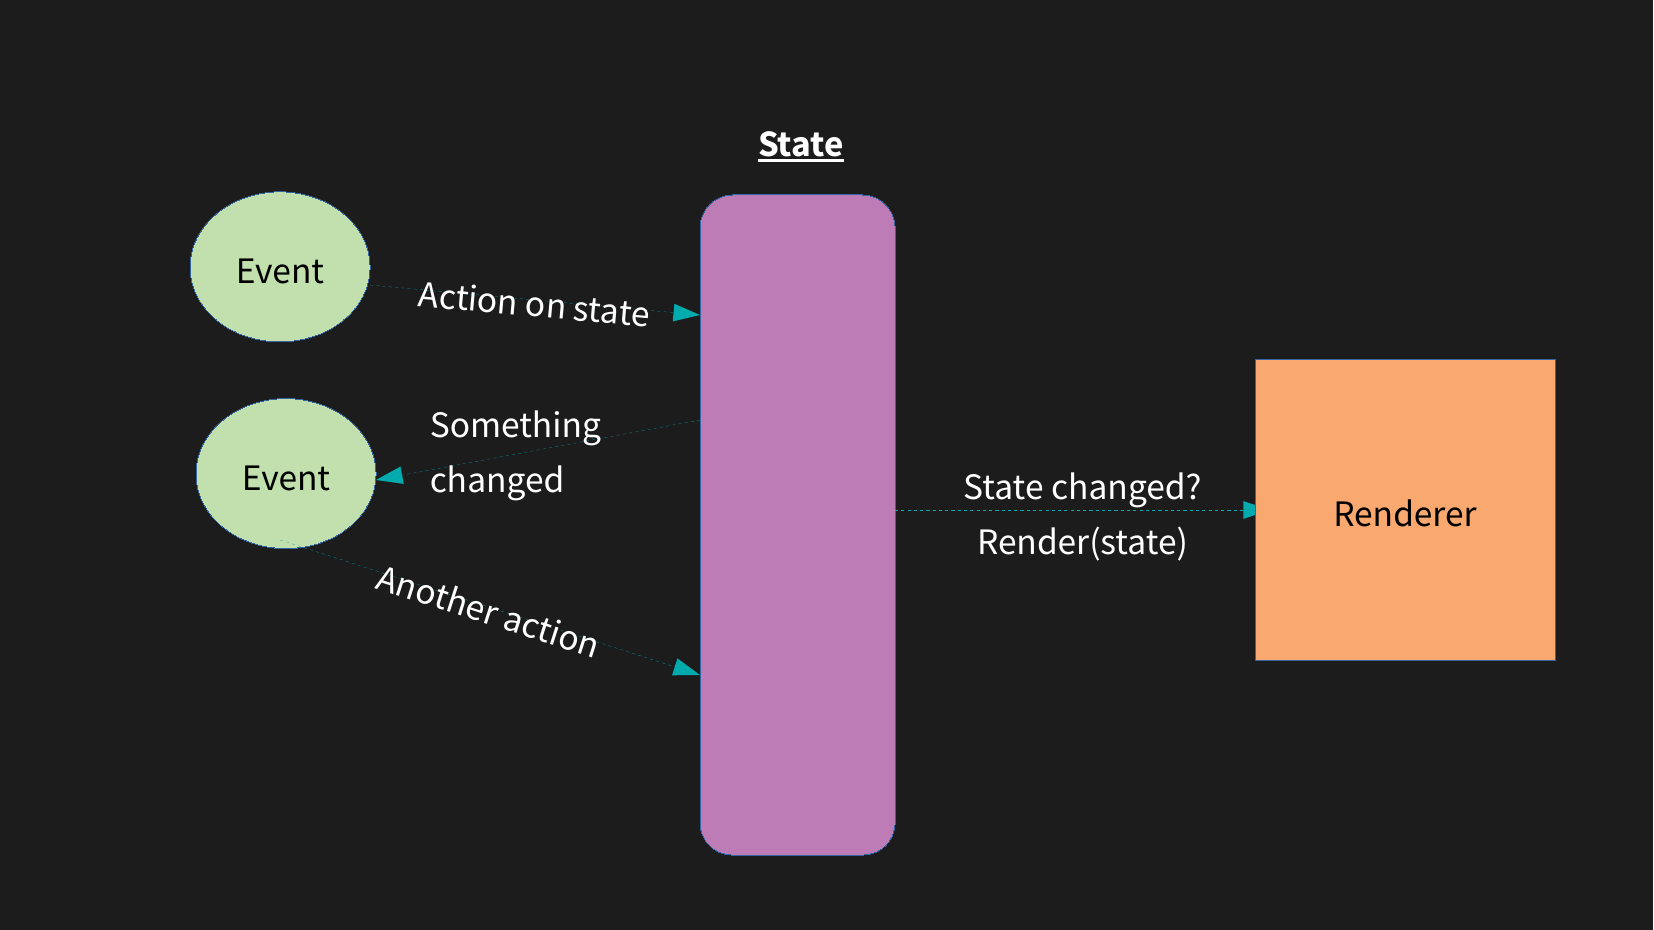

State
Event
Action on state
Renderer
Something changed
Event
State changed?
Render(state)
Another action